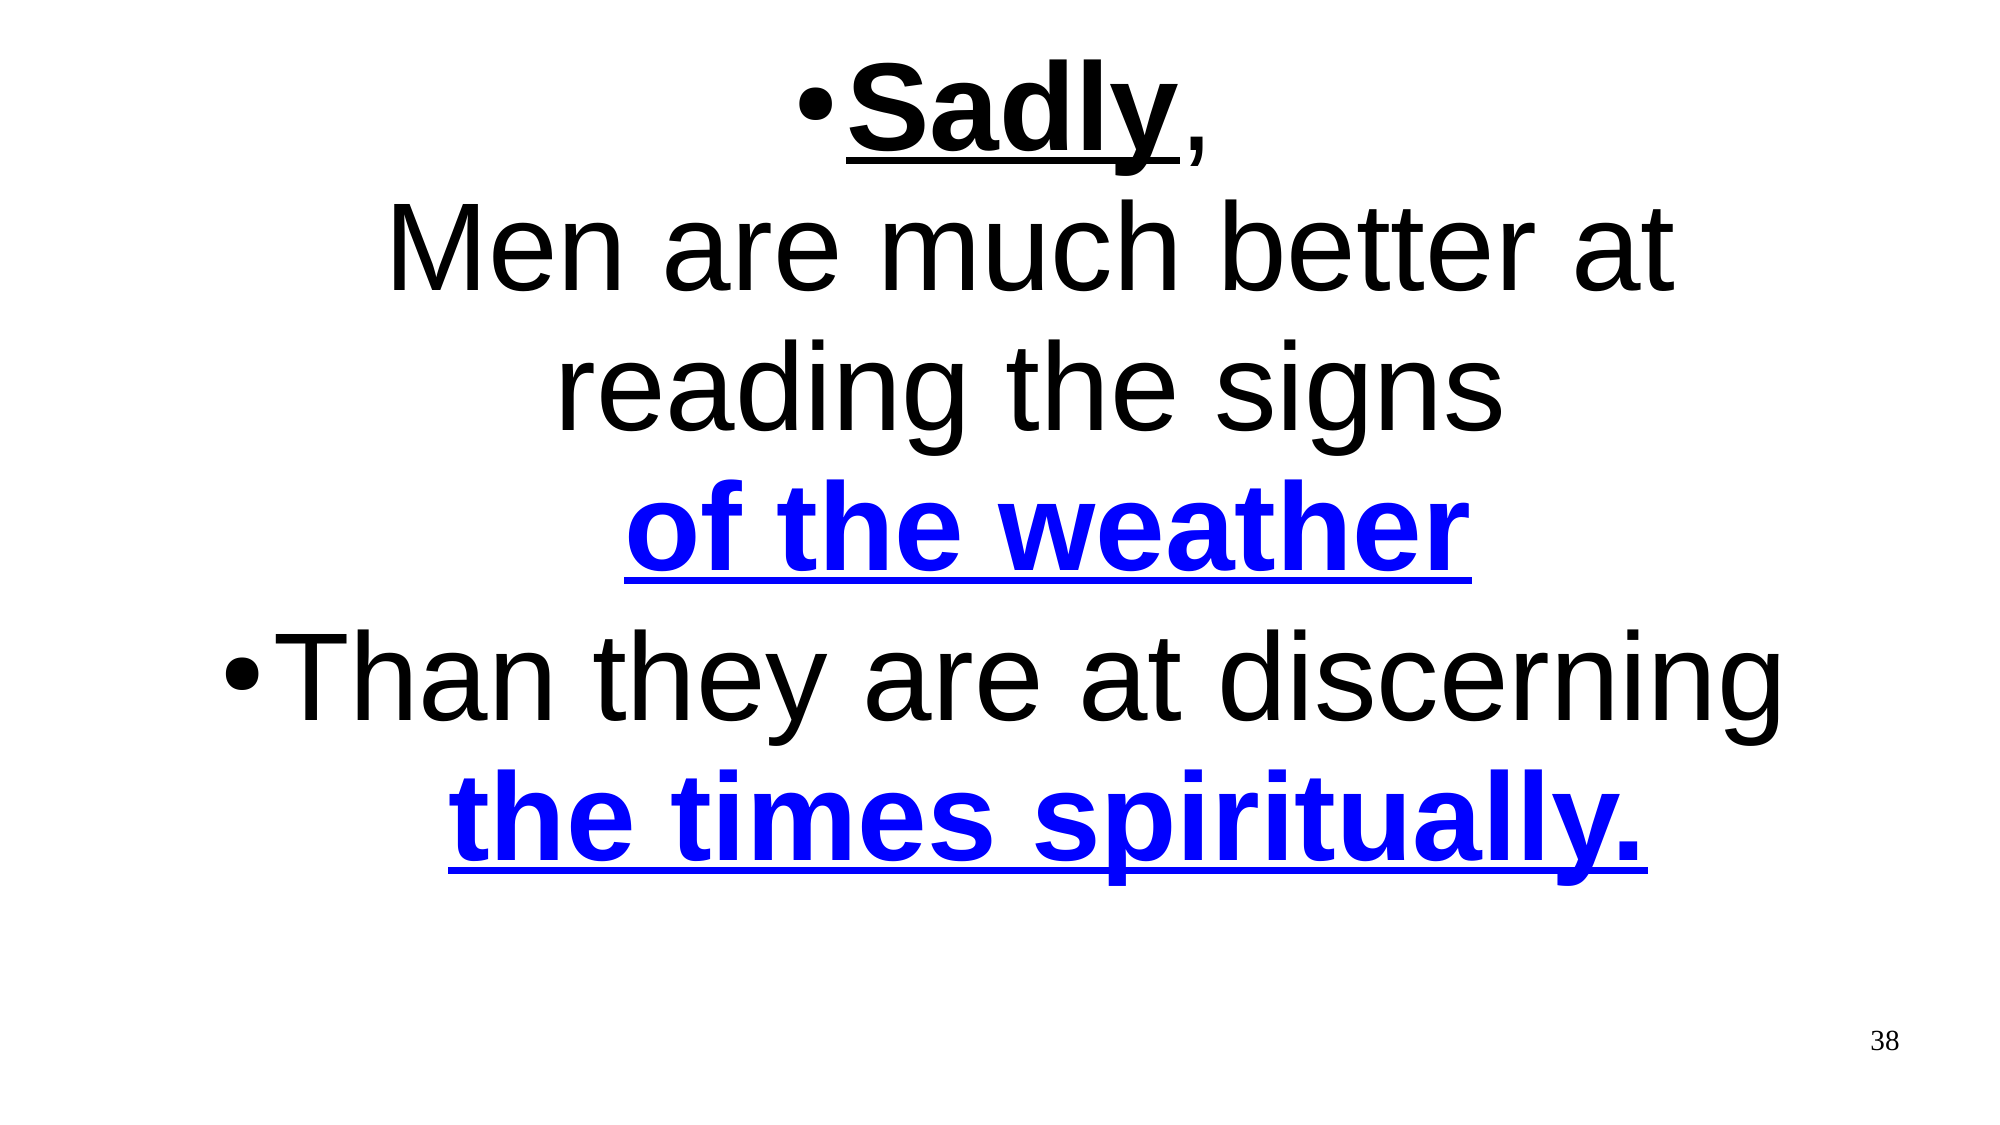

# Sadly, Men are much better at reading the signs of the weather
Than they are at discerning
the times spiritually.
38